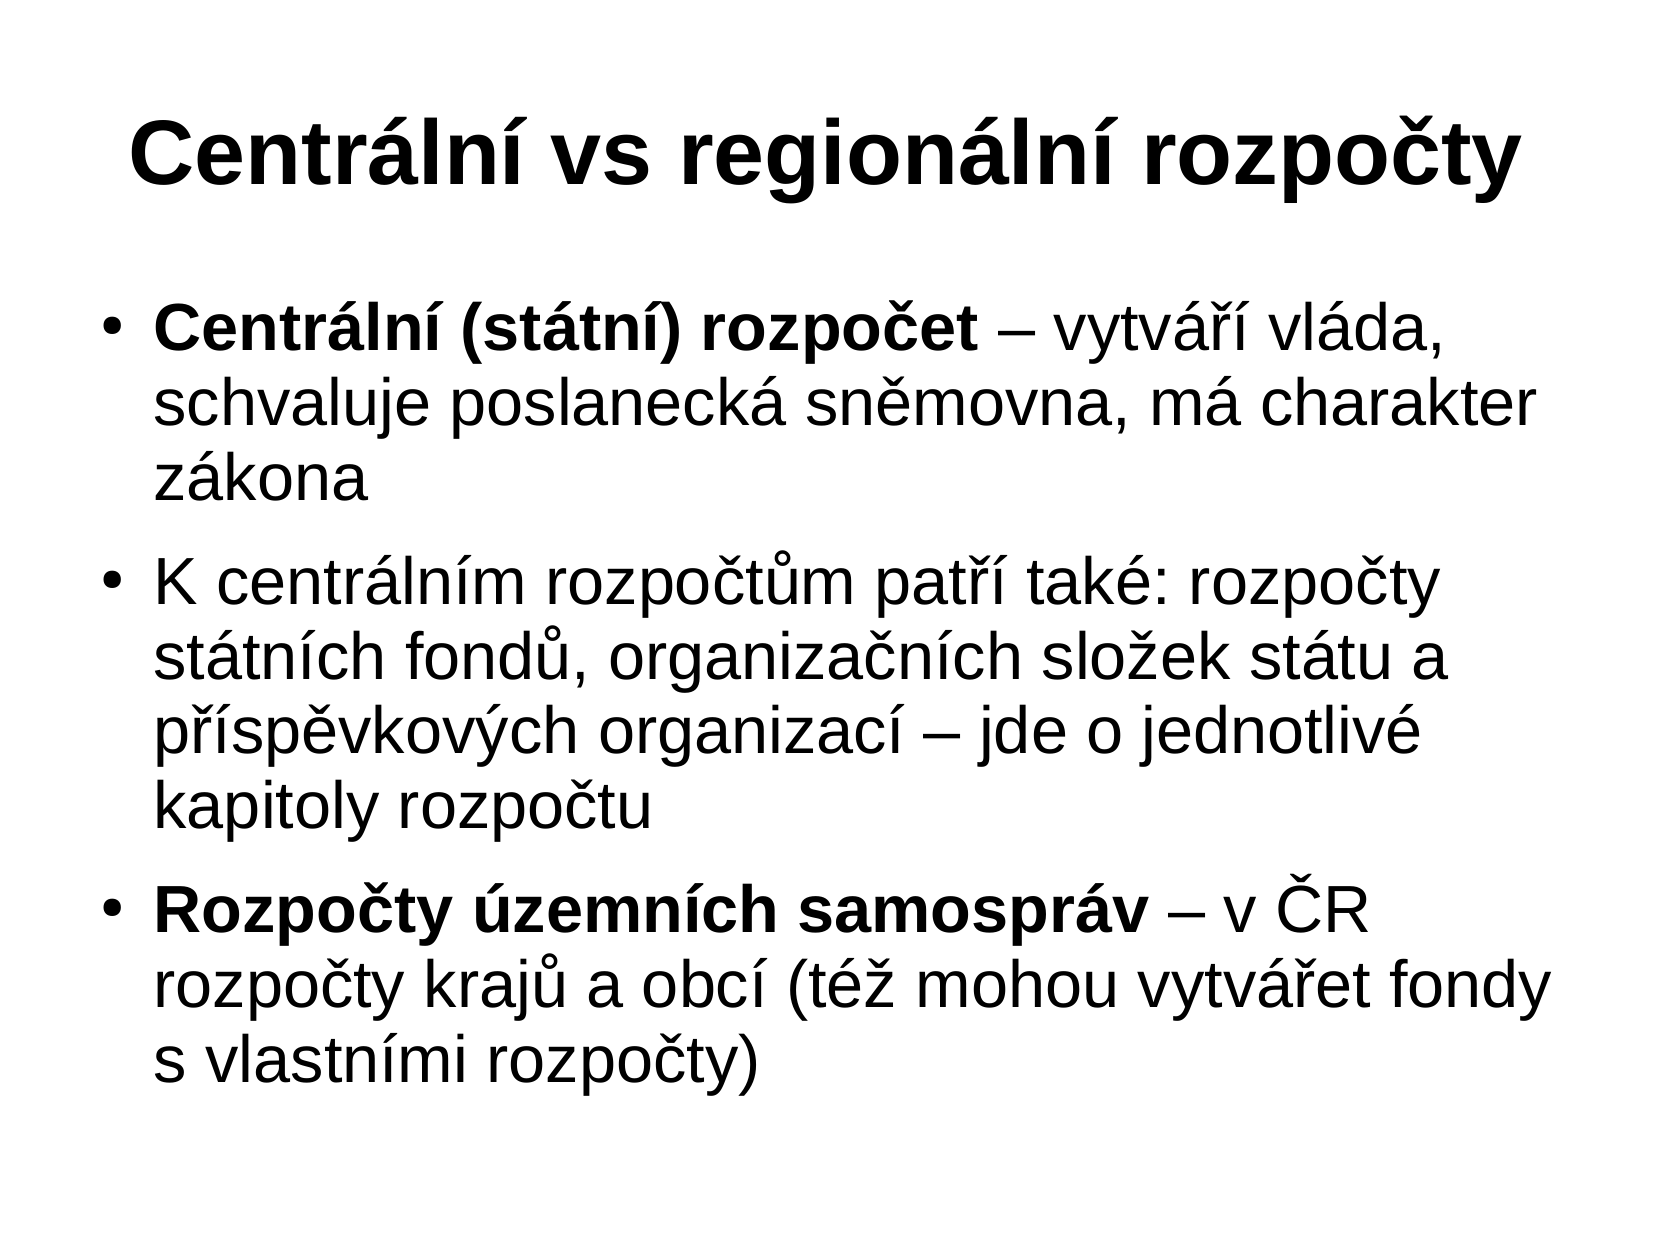

# Centrální vs regionální rozpočty
Centrální (státní) rozpočet – vytváří vláda, schvaluje poslanecká sněmovna, má charakter zákona
K centrálním rozpočtům patří také: rozpočty státních fondů, organizačních složek státu a příspěvkových organizací – jde o jednotlivé kapitoly rozpočtu
Rozpočty územních samospráv – v ČR rozpočty krajů a obcí (též mohou vytvářet fondy s vlastními rozpočty)